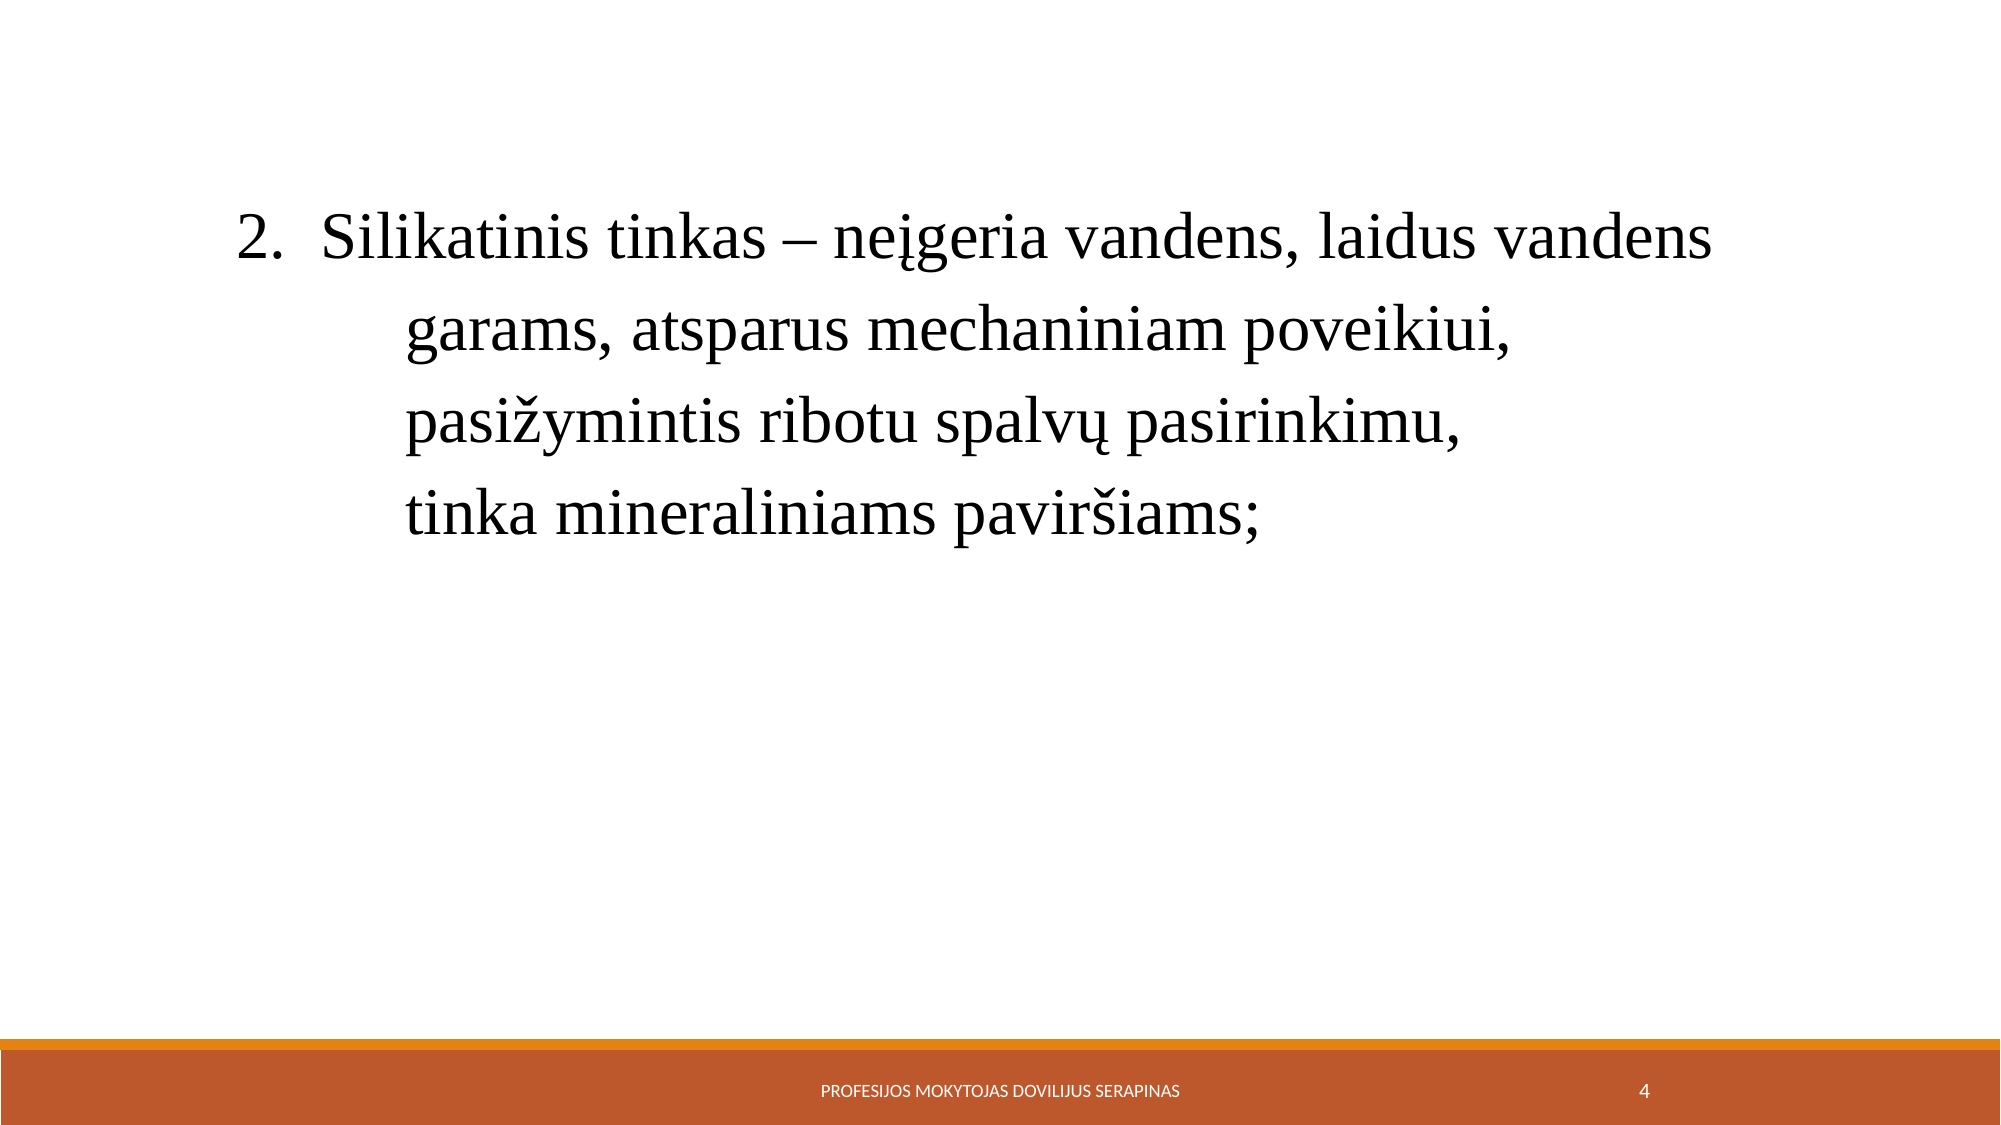

Silikatinis tinkas – neįgeria vandens, laidus vandens garams, atsparus mechaniniam poveikiui, pasižymintis ribotu spalvų pasirinkimu,
tinka mineraliniams paviršiams;
Profesijos Mokytojas Dovilijus Serapinas